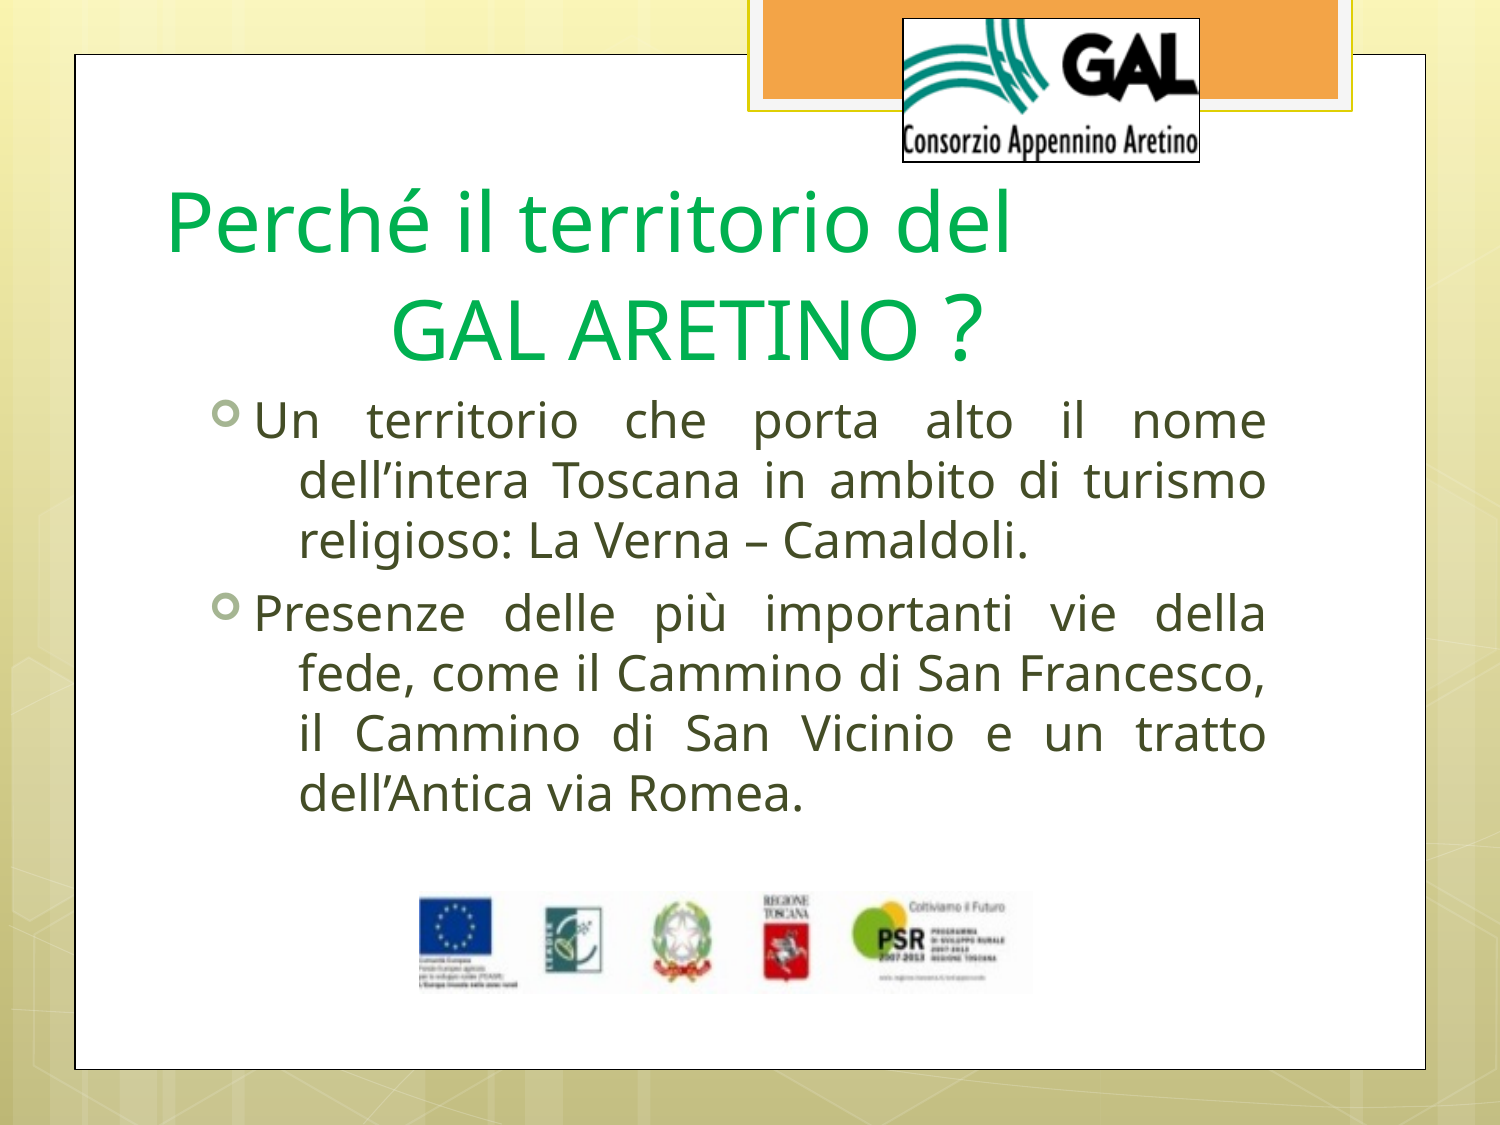

# Perché il territorio del GAL ARETINO ?
Un territorio che porta alto il nome dell’intera Toscana in ambito di turismo religioso: La Verna – Camaldoli.
Presenze delle più importanti vie della fede, come il Cammino di San Francesco, il Cammino di San Vicinio e un tratto dell’Antica via Romea.